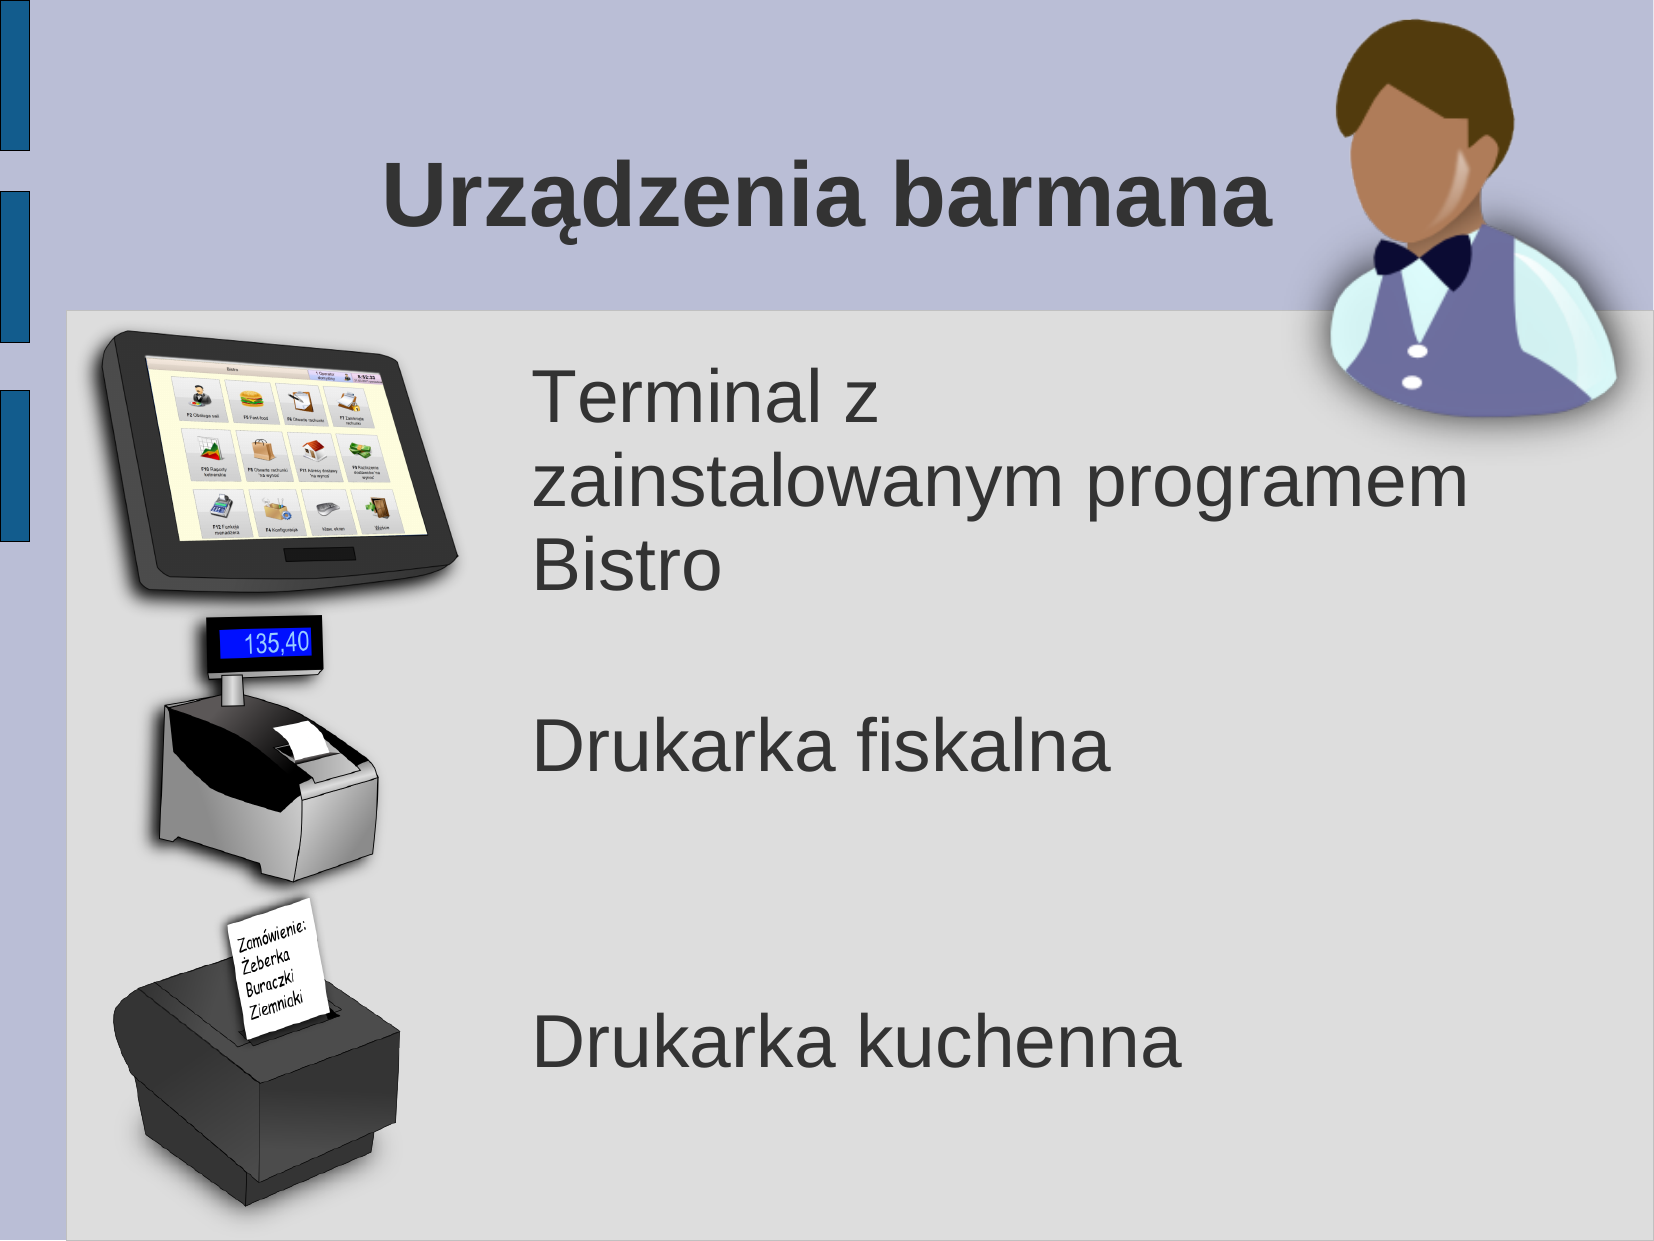

# Urządzenia barmana
Terminal z
zainstalowanym programem Bistro
Drukarka fiskalna
Drukarka kuchenna